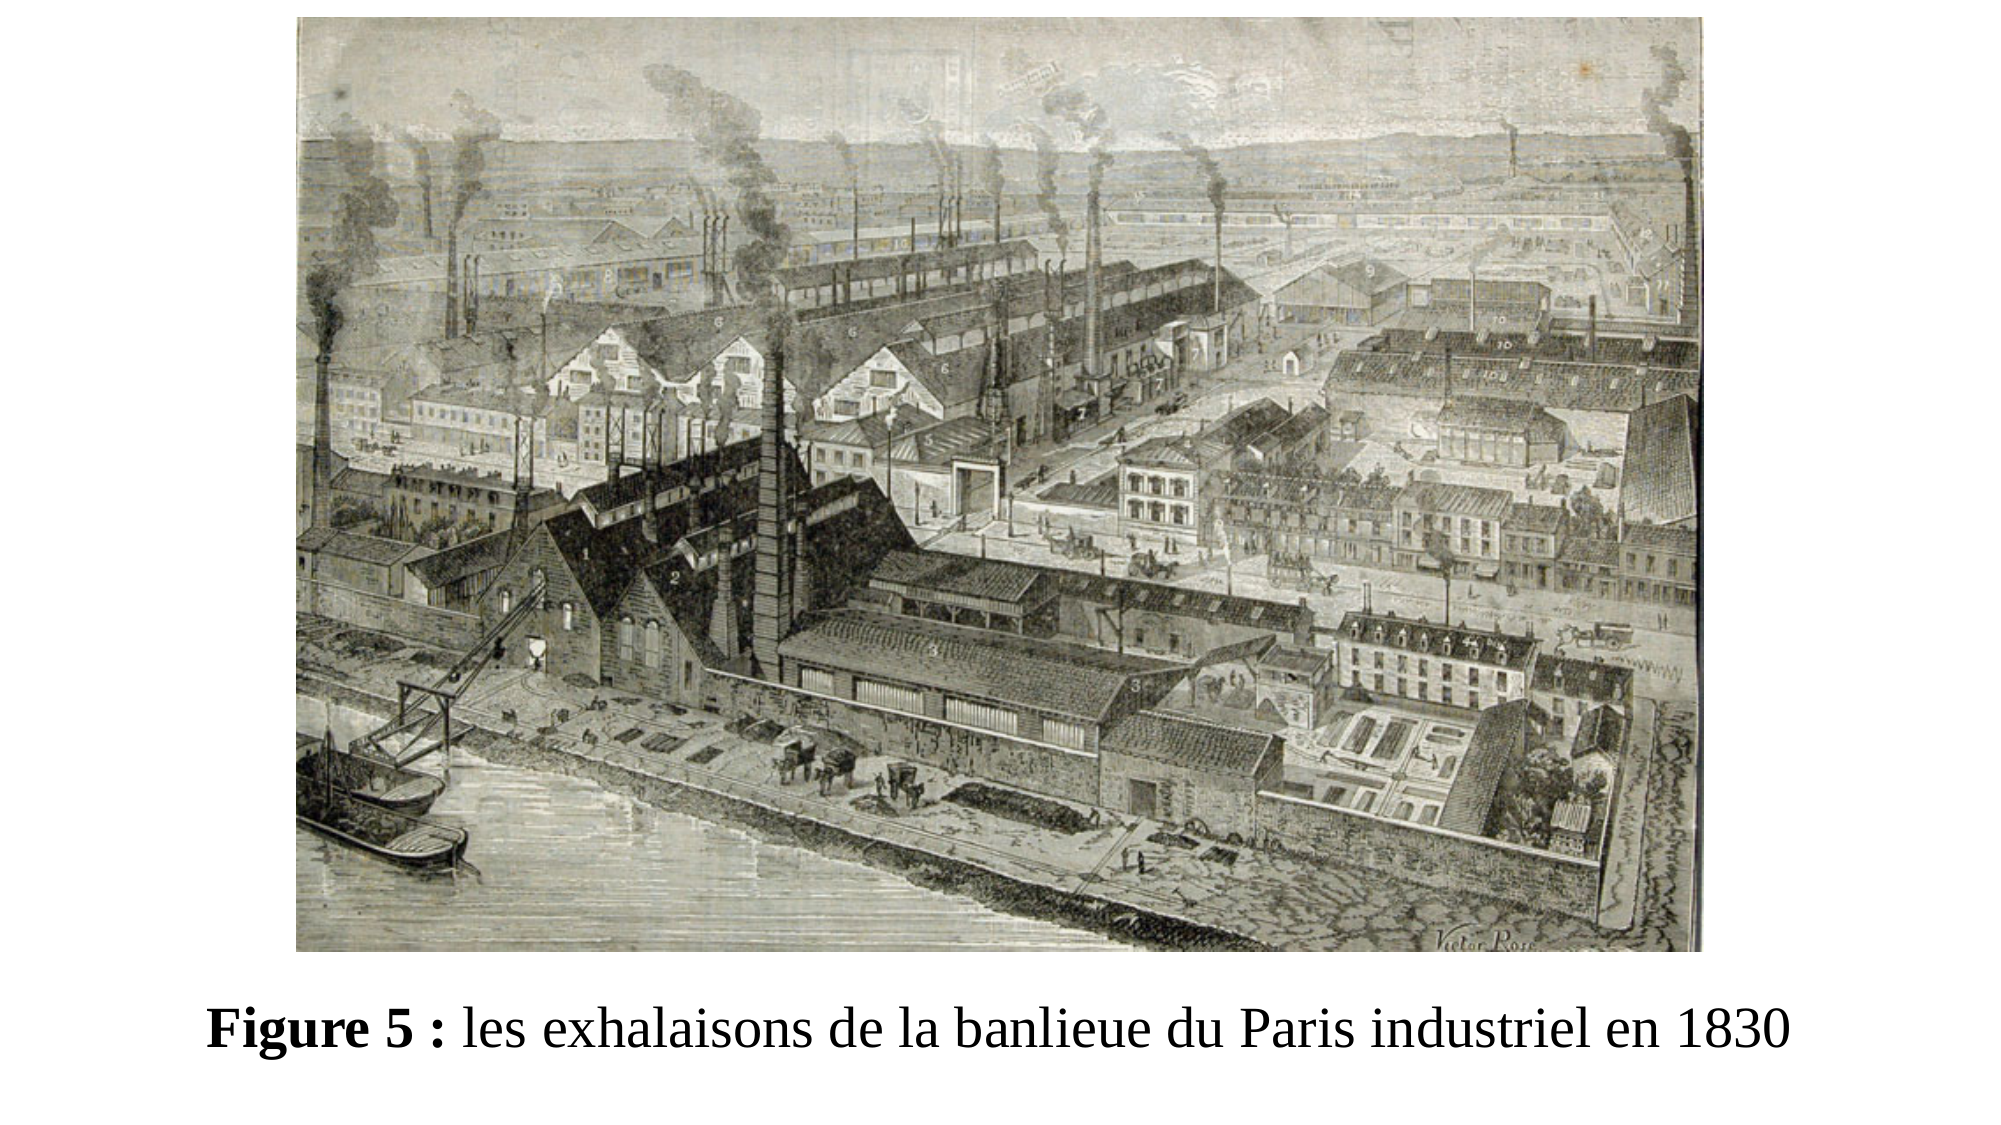

# Figure 5 : les exhalaisons de la banlieue du Paris industriel en 1830